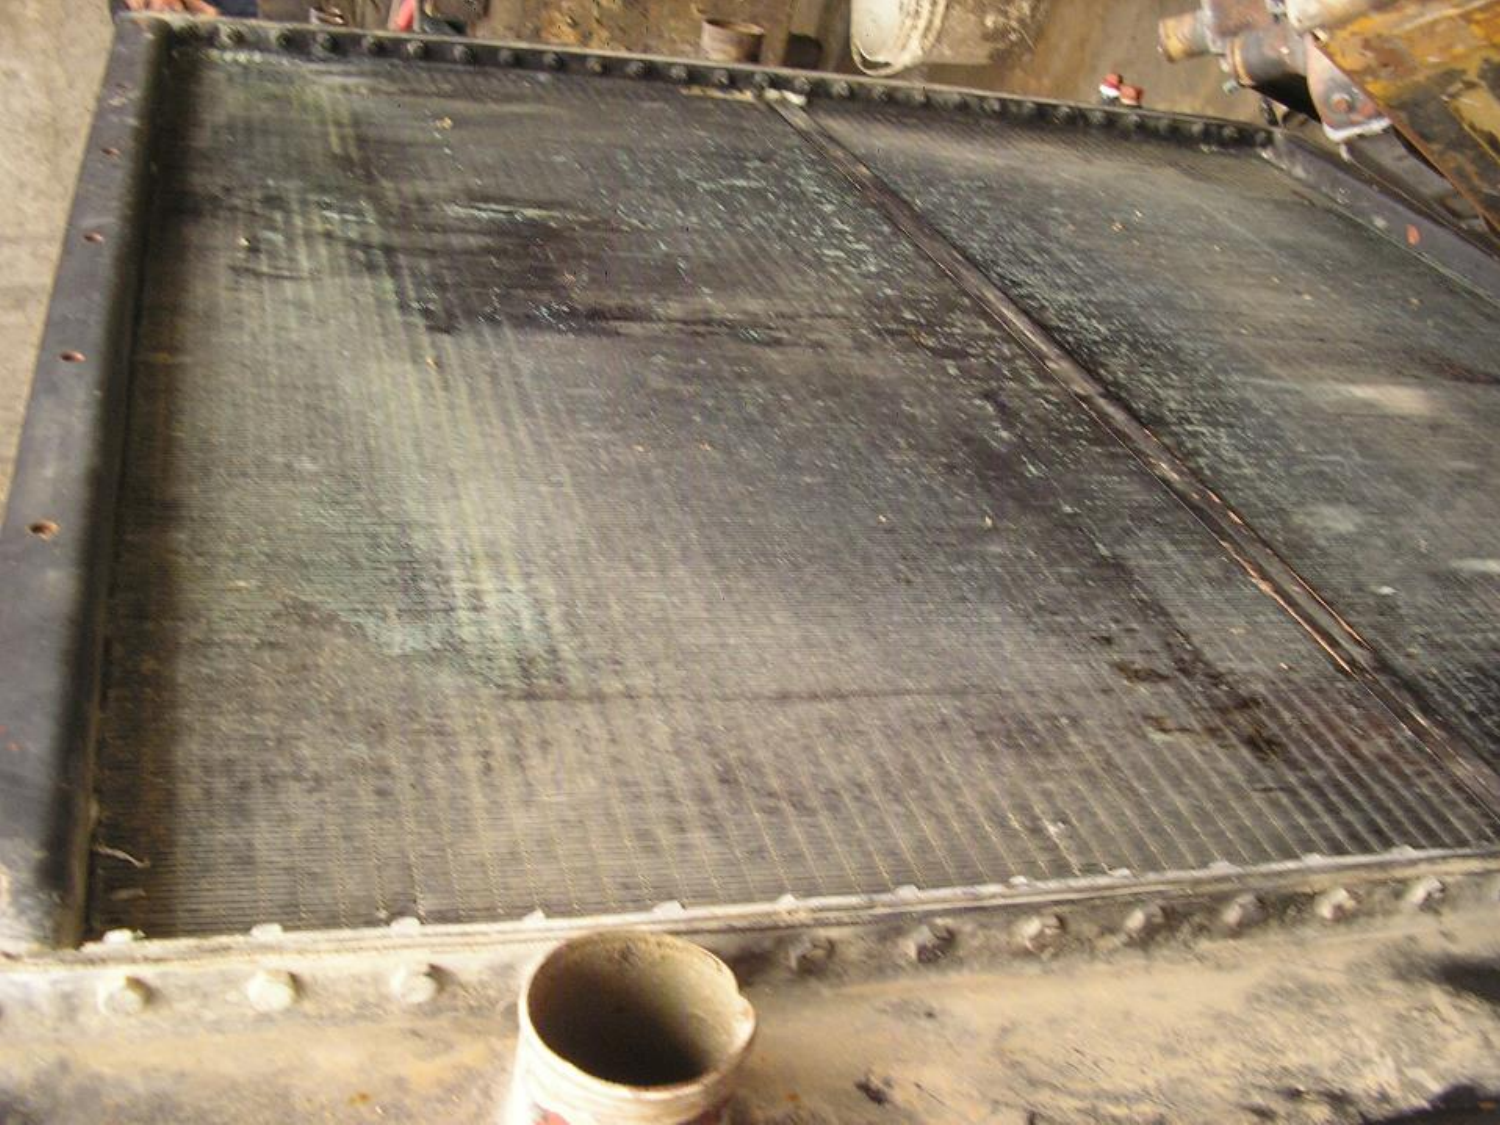

Materiales de la Industria Química
Fuente: Corrosión y Degradación de Materiales (E. Otero Huerta) –Introducción a la Ciencia e Ing. de los Materiales (W. Callister)